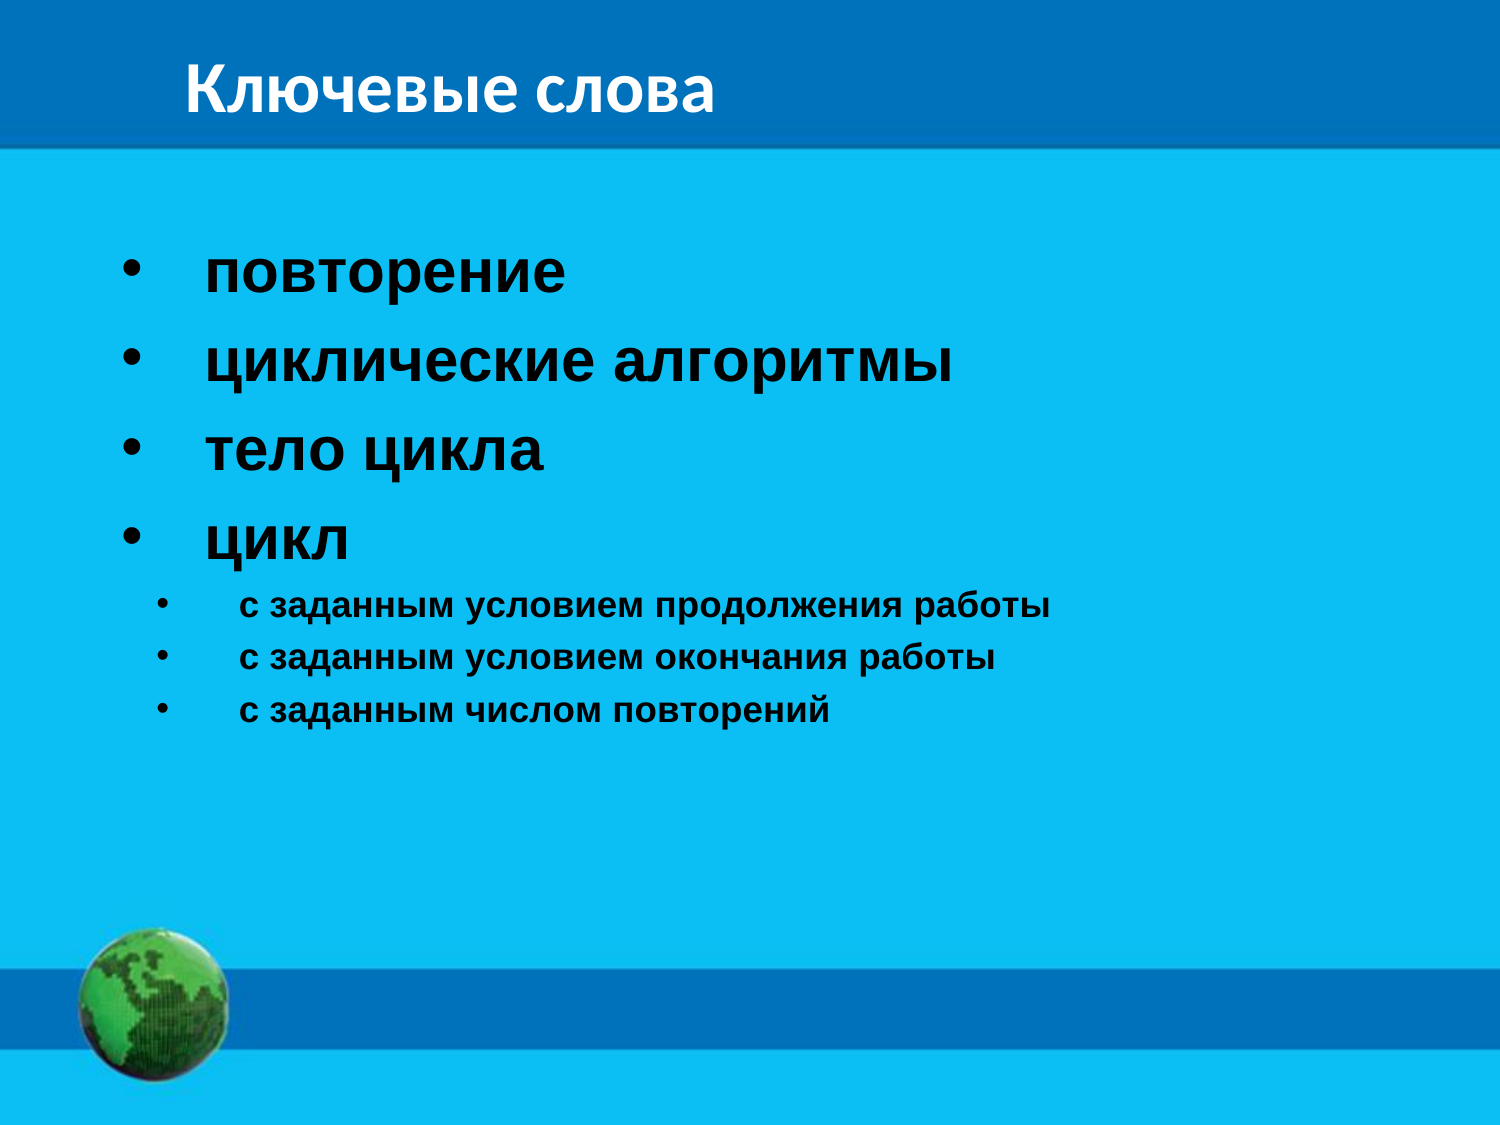

Ключевые слова
	повторение
	циклические алгоритмы
	тело цикла
	цикл
 	с заданным условием продолжения работы
 	с заданным условием окончания работы
 	с заданным числом повторений